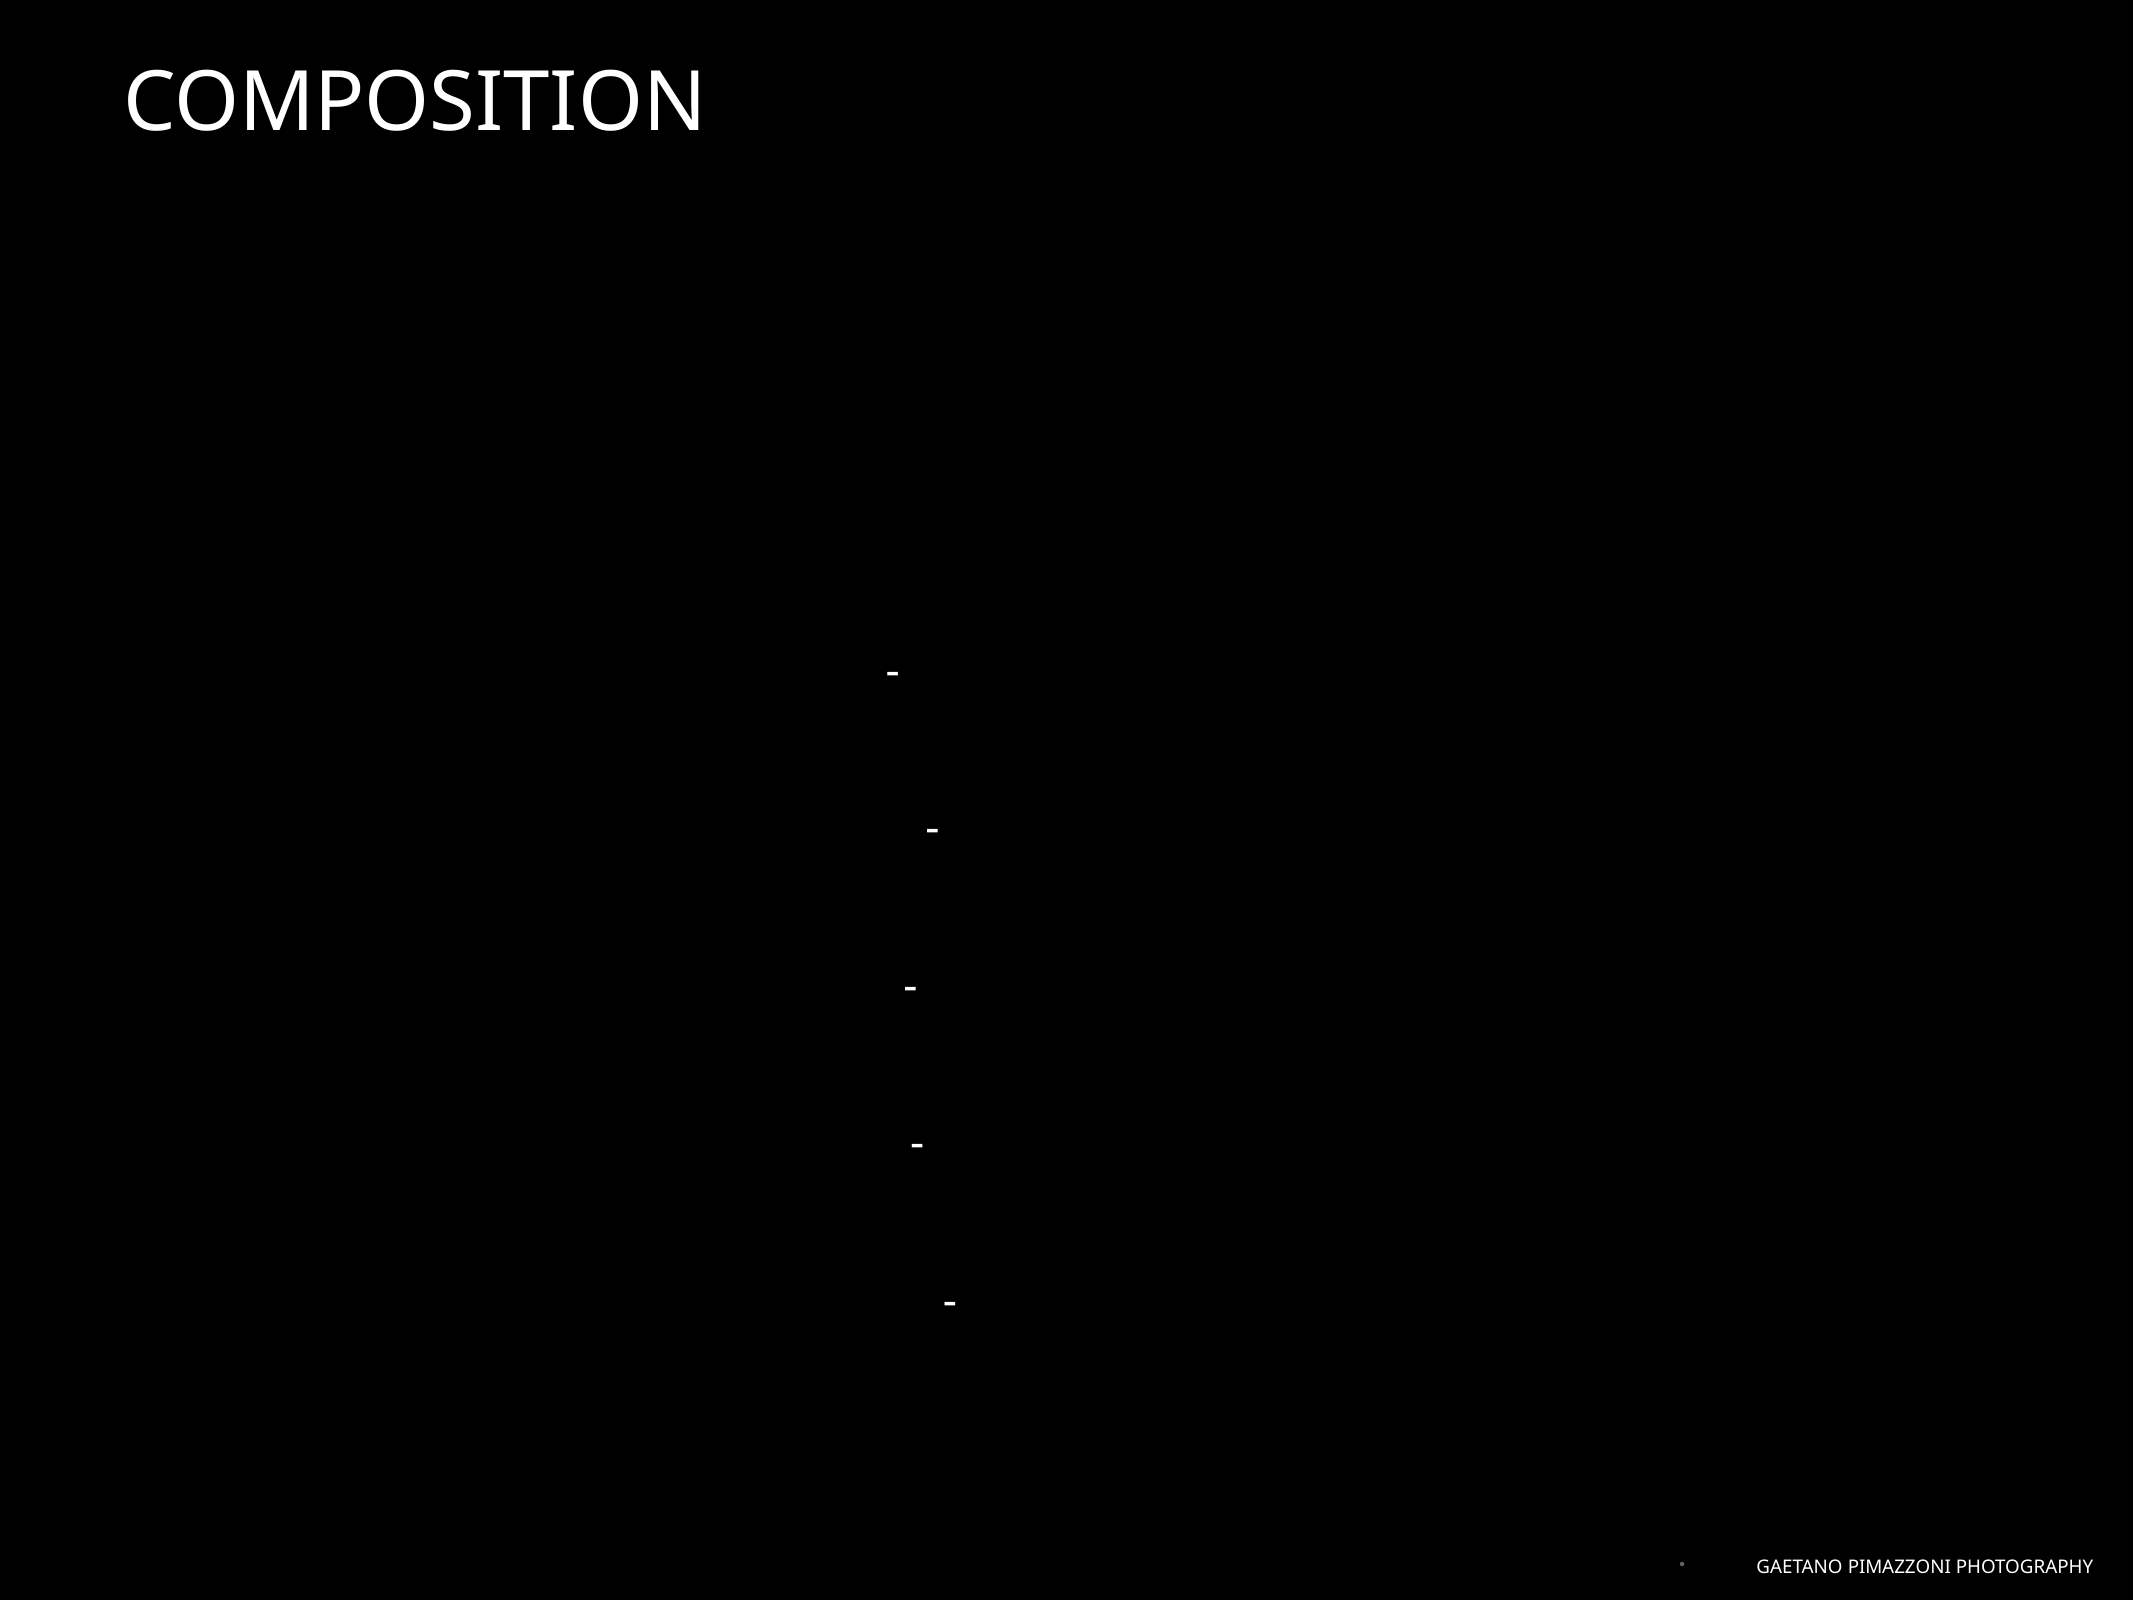

# COMPOSITION
We have said the photography is about emotions not rules.
Have a look a inside.
Idea (Concept)
Awareness
Visualization
Tone e Color
Elements
GAETANO PIMAZZONI PHOTOGRAPHY